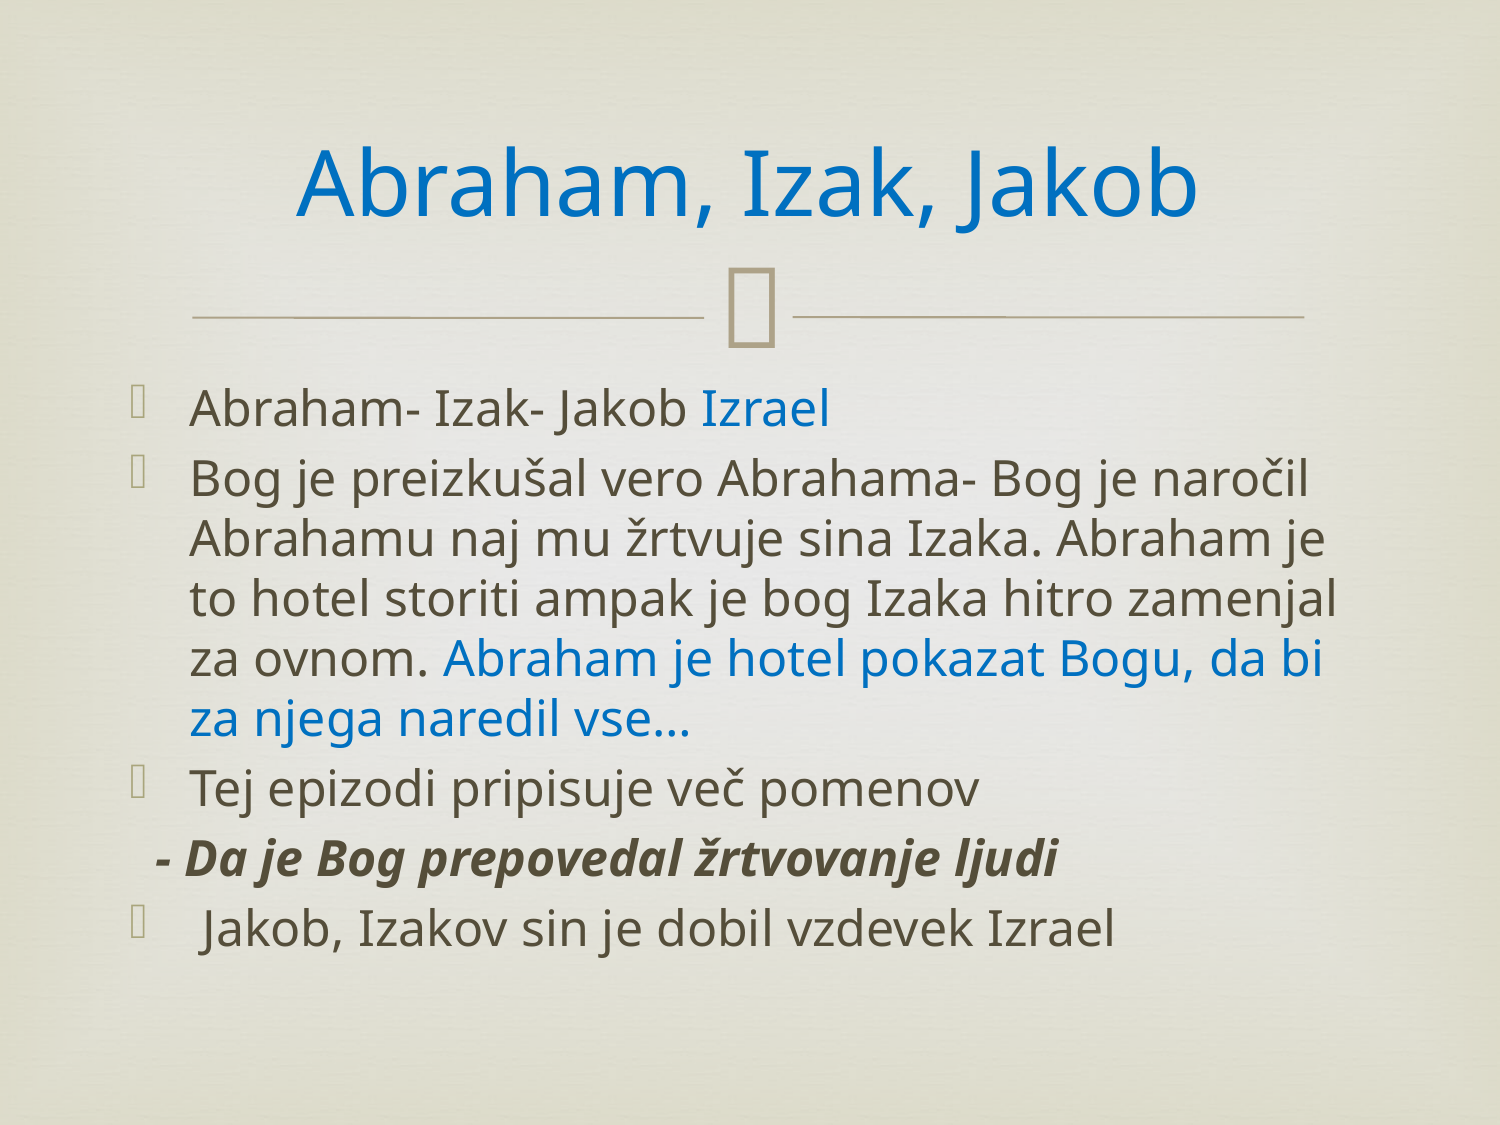

Abraham, Izak, Jakob
# Abraham- Izak- Jakob Izrael
Bog je preizkušal vero Abrahama- Bog je naročil Abrahamu naj mu žrtvuje sina Izaka. Abraham je to hotel storiti ampak je bog Izaka hitro zamenjal za ovnom. Abraham je hotel pokazat Bogu, da bi za njega naredil vse…
Tej epizodi pripisuje več pomenov
 - Da je Bog prepovedal žrtvovanje ljudi
 Jakob, Izakov sin je dobil vzdevek Izrael